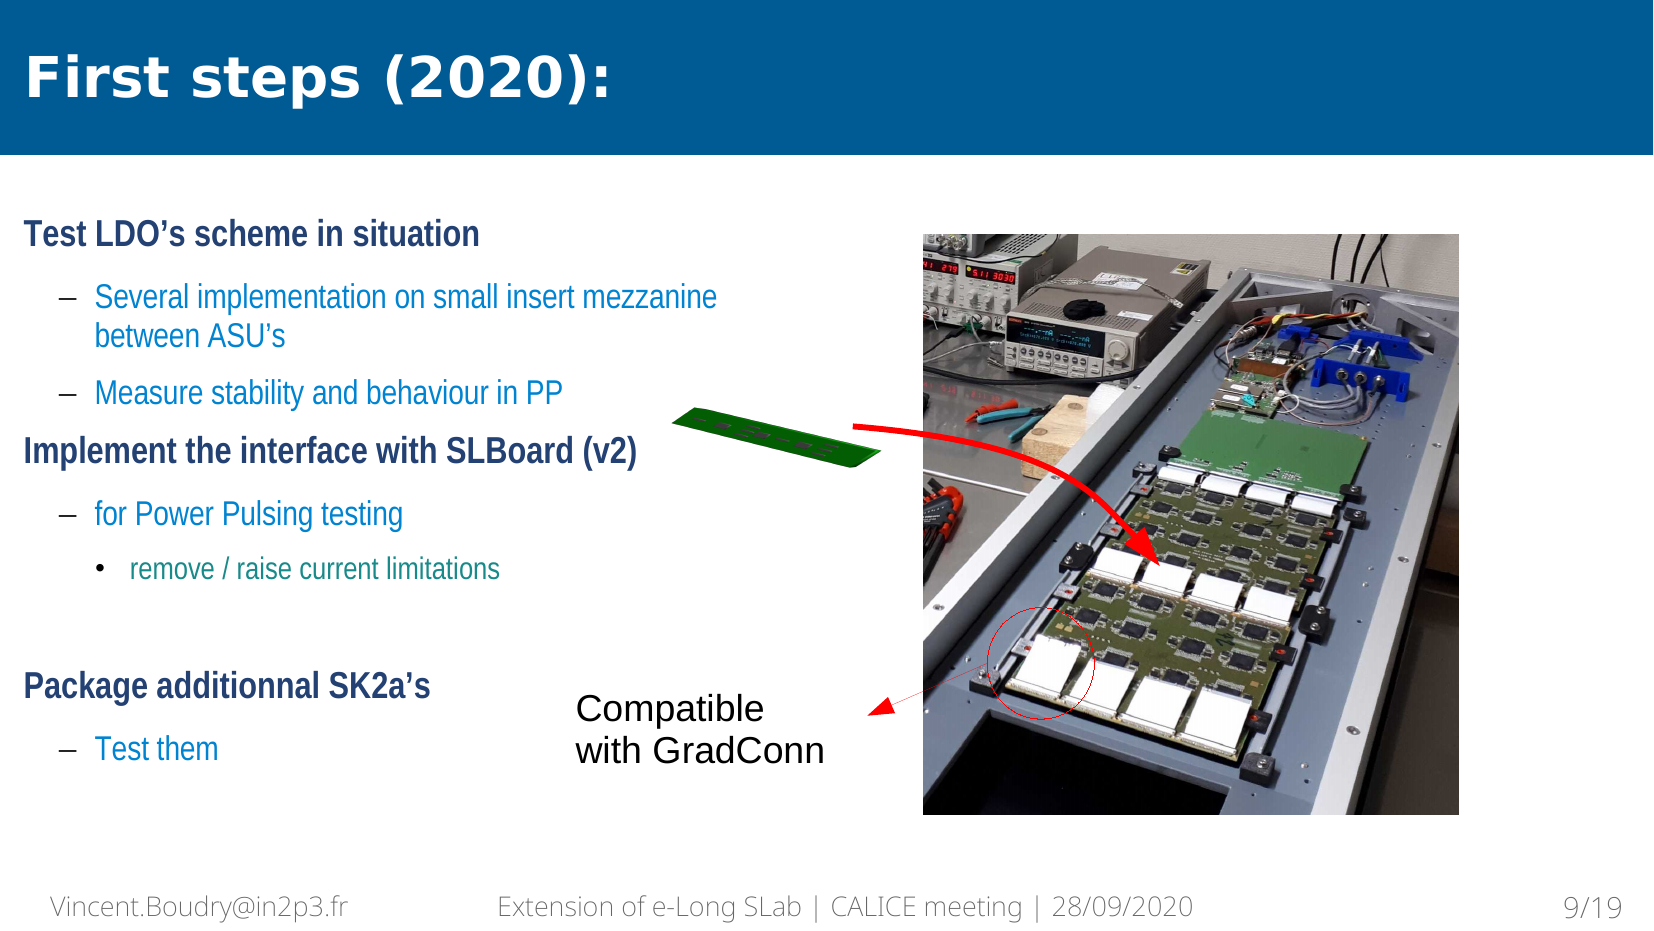

# First steps (2020):
Test LDO’s scheme in situation
Several implementation on small insert mezzanine
between ASU’s
Measure stability and behaviour in PP
Implement the interface with SLBoard (v2)
for Power Pulsing testing
remove / raise current limitations
Package additionnal SK2a’s
Test them
Compatible
with GradConn
Vincent.Boudry@in2p3.fr
Extension of e-Long SLab | CALICE meeting | 28/09/2020
9